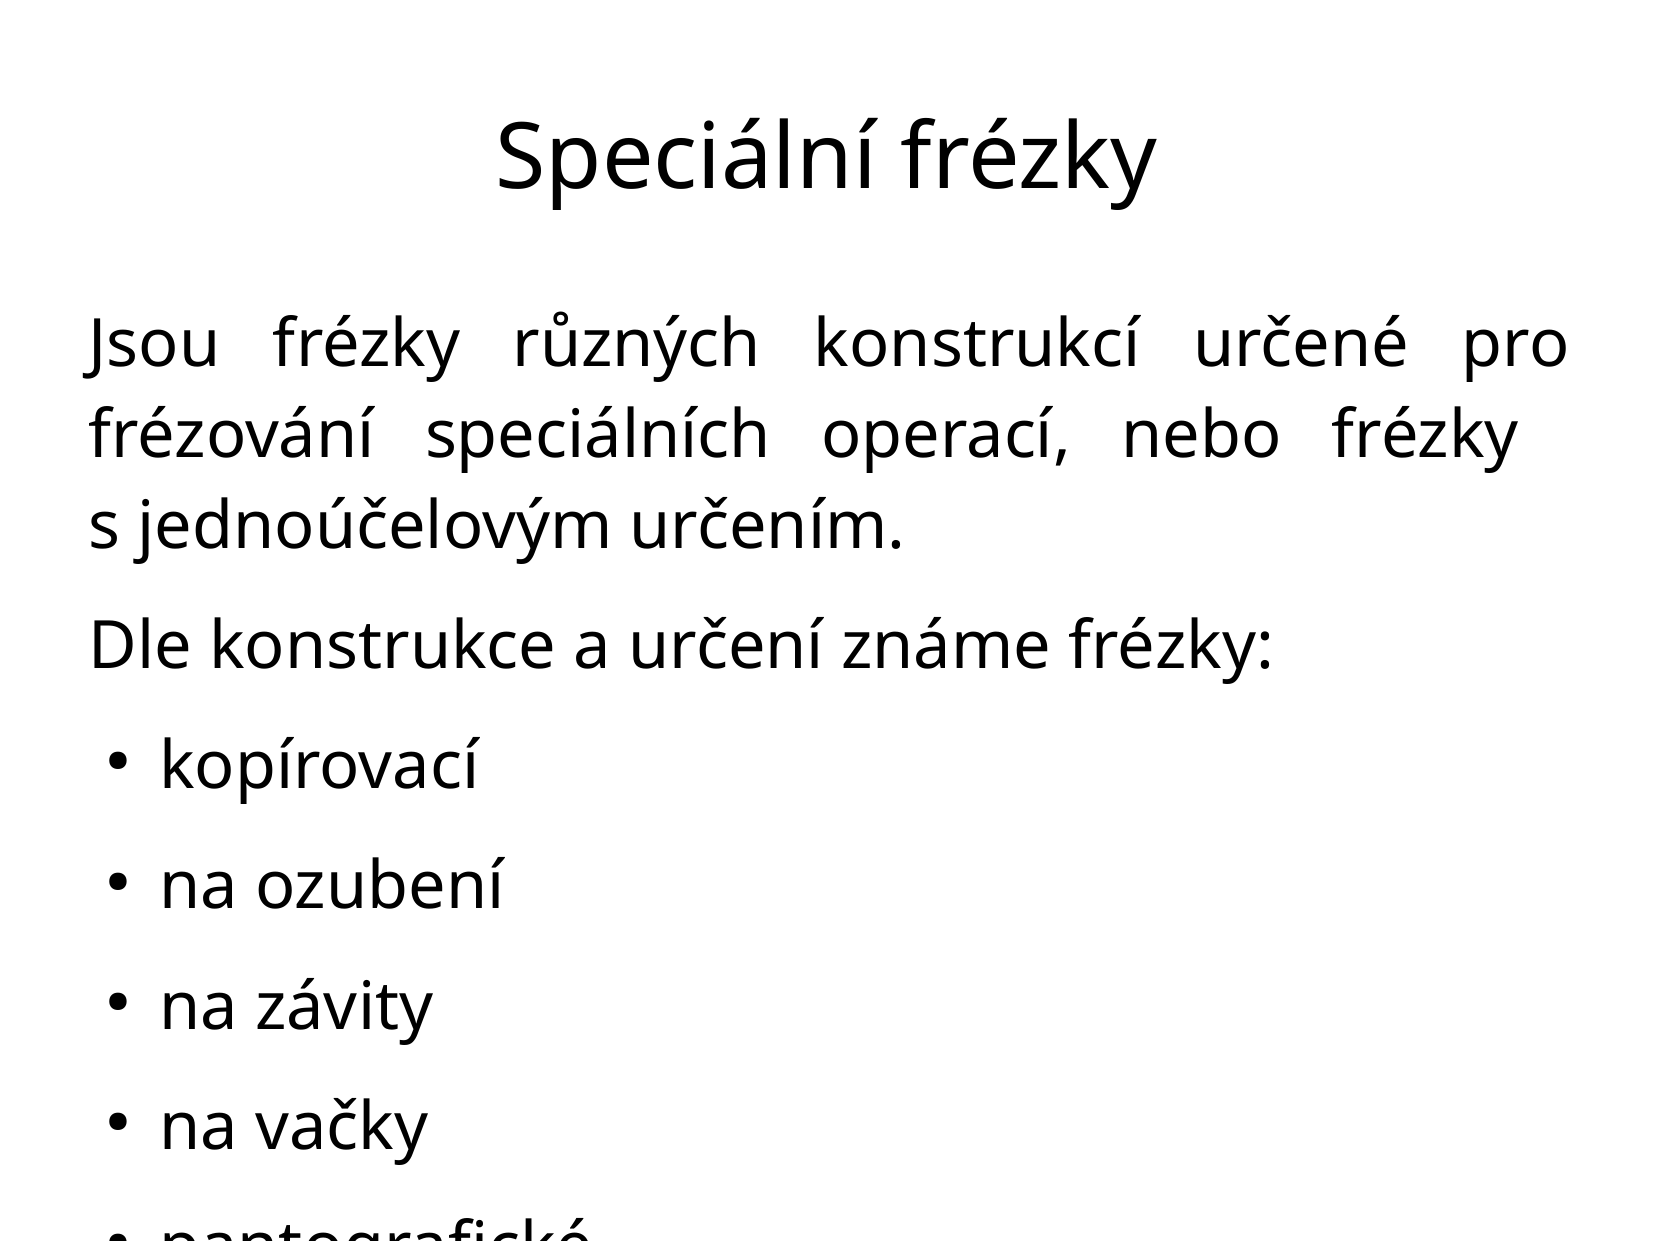

# Speciální frézky
Jsou frézky různých konstrukcí určené pro frézování speciálních operací, nebo frézky
s jednoúčelovým určením.
Dle konstrukce a určení známe frézky:
kopírovací
na ozubení
na závity
na vačky
pantografické